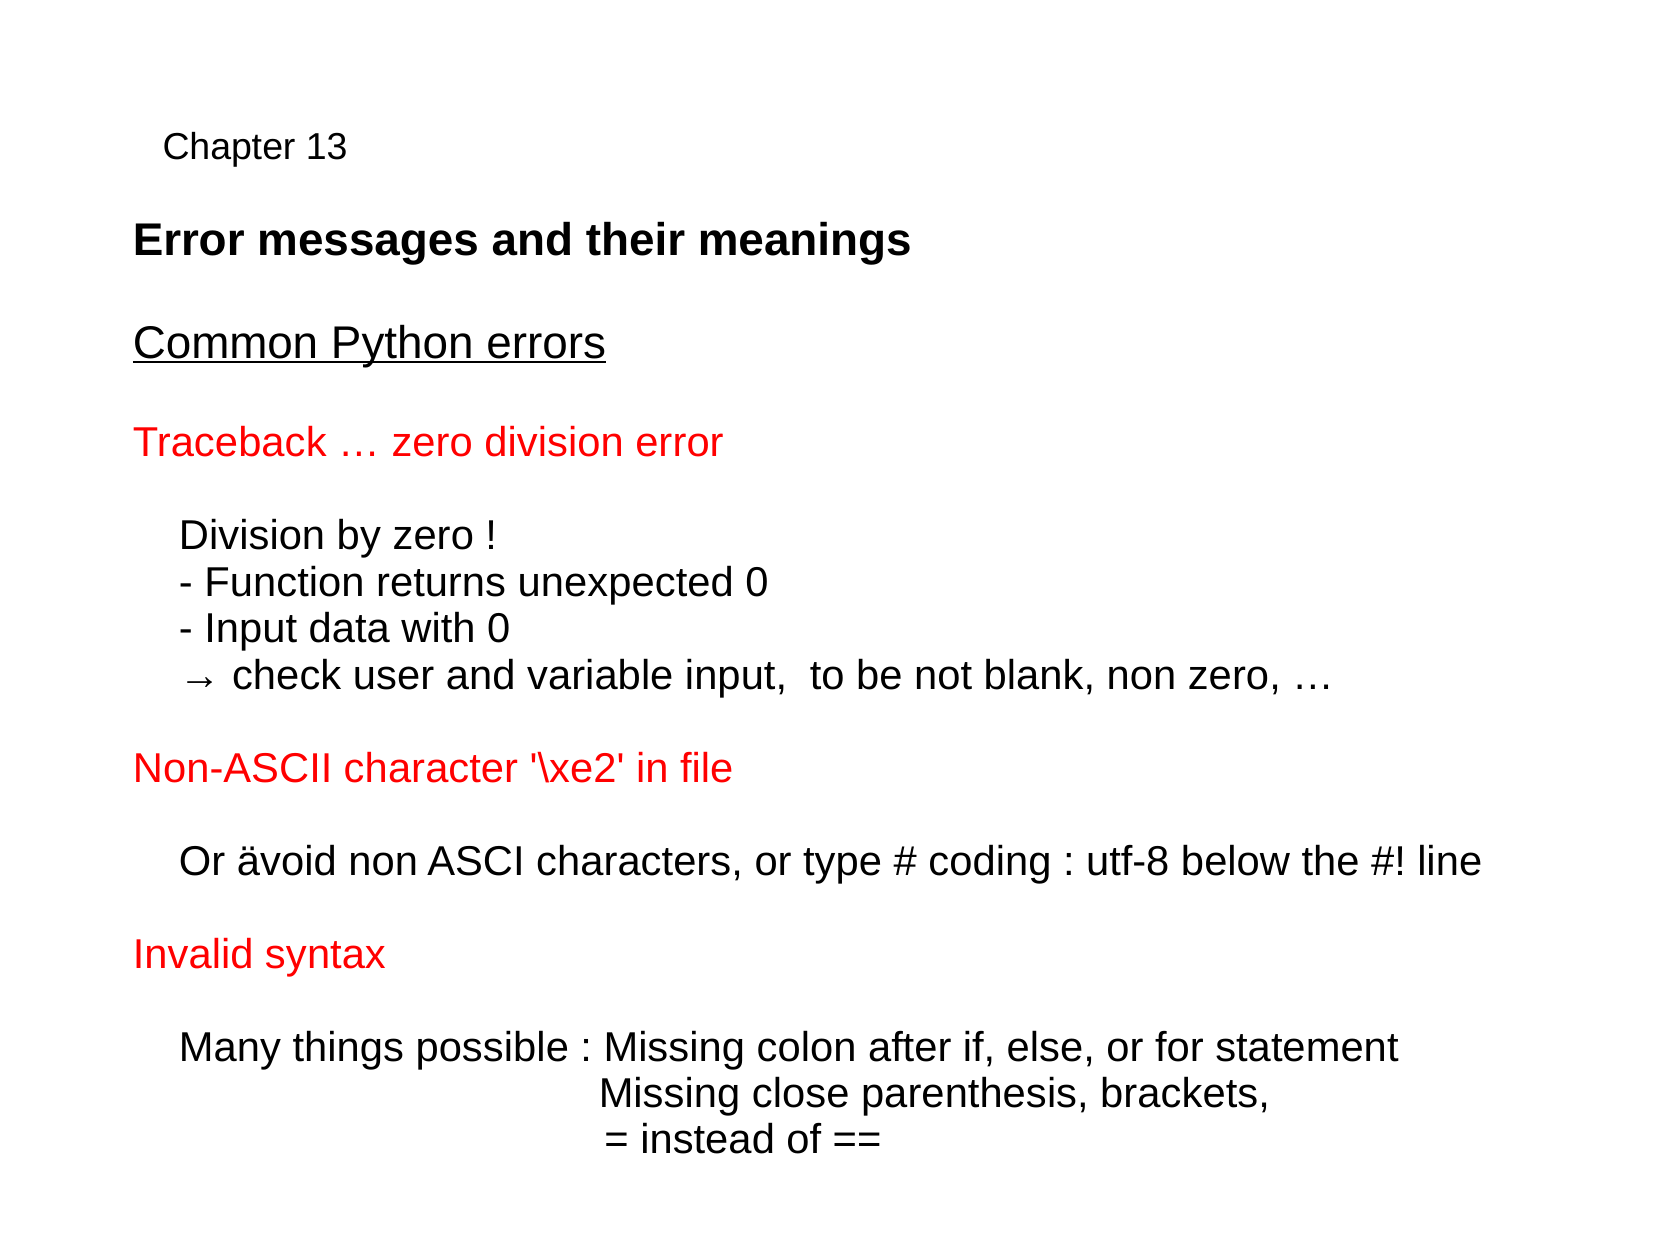

Chapter 13
Error messages and their meanings
Common Python errors
Traceback … zero division error
 Division by zero !
 - Function returns unexpected 0
 - Input data with 0
 → check user and variable input, to be not blank, non zero, …
Non-ASCII character '\xe2' in file
 Or ävoid non ASCI characters, or type # coding : utf-8 below the #! line
Invalid syntax
 Many things possible : Missing colon after if, else, or for statement
 						 Missing close parenthesis, brackets,
 = instead of ==